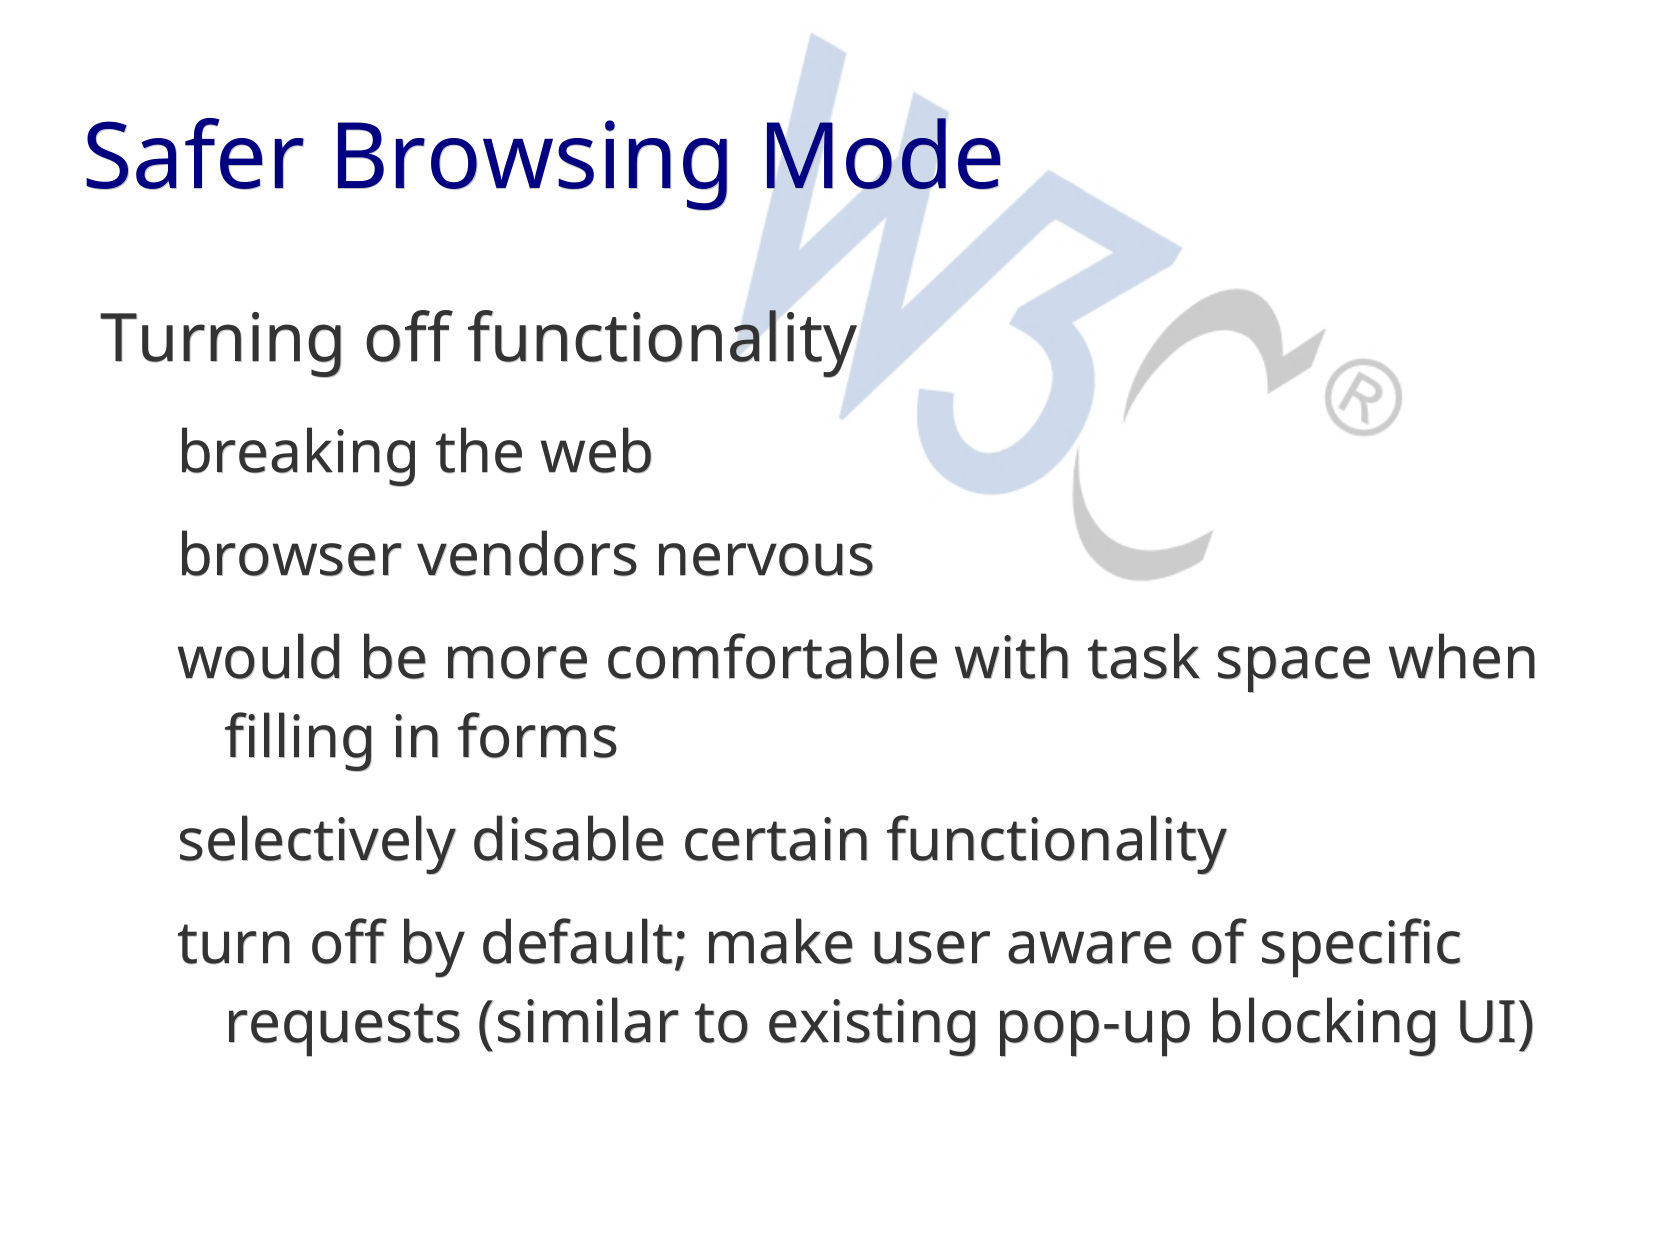

# Safer Browsing Mode
Turning off functionality
breaking the web
browser vendors nervous
would be more comfortable with task space when filling in forms
selectively disable certain functionality
turn off by default; make user aware of specific requests (similar to existing pop-up blocking UI)